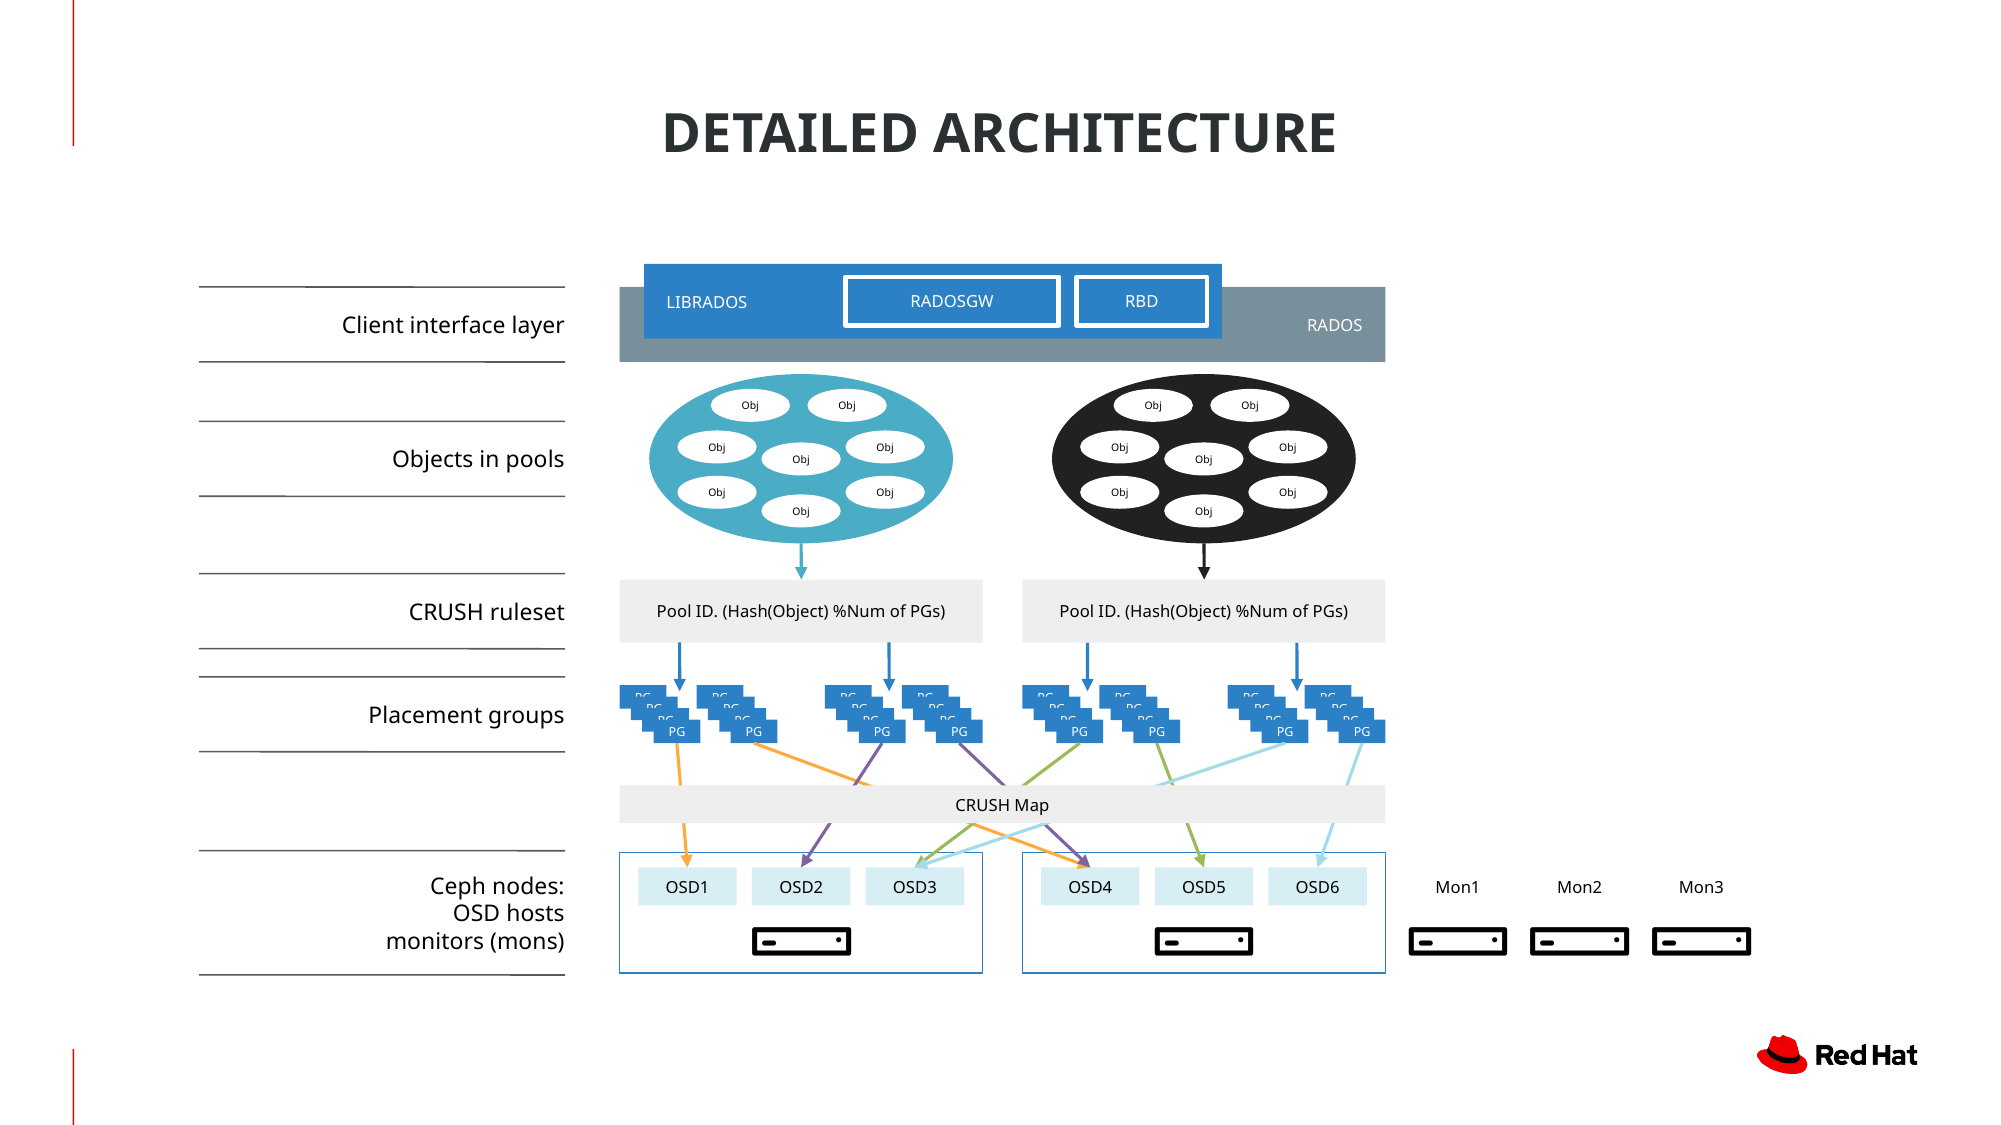

# Detailed architecture
LIBRADOS
RADOSGW
RBD
RADOS
Obj
Obj
Obj
Obj
Obj
Obj
Obj
Obj
Obj
Obj
Obj
Obj
Obj
Obj
Obj
Obj
Pool ID. (Hash(Object) %Num of PGs)
Pool ID. (Hash(Object) %Num of PGs)
PG
PG
PG
PG
PG
PG
PG
PG
PG
PG
PG
PG
PG
PG
PG
PG
PG
PG
PG
PG
PG
PG
PG
PG
PG
PG
PG
PG
PG
PG
PG
PG
CRUSH Map
OSD1
OSD2
OSD3
OSD4
OSD5
OSD6
Mon1
Mon2
Mon3
Client interface layer
Objects in pools
CRUSH ruleset
Placement groups
Ceph nodes:
OSD hosts
monitors (mons)